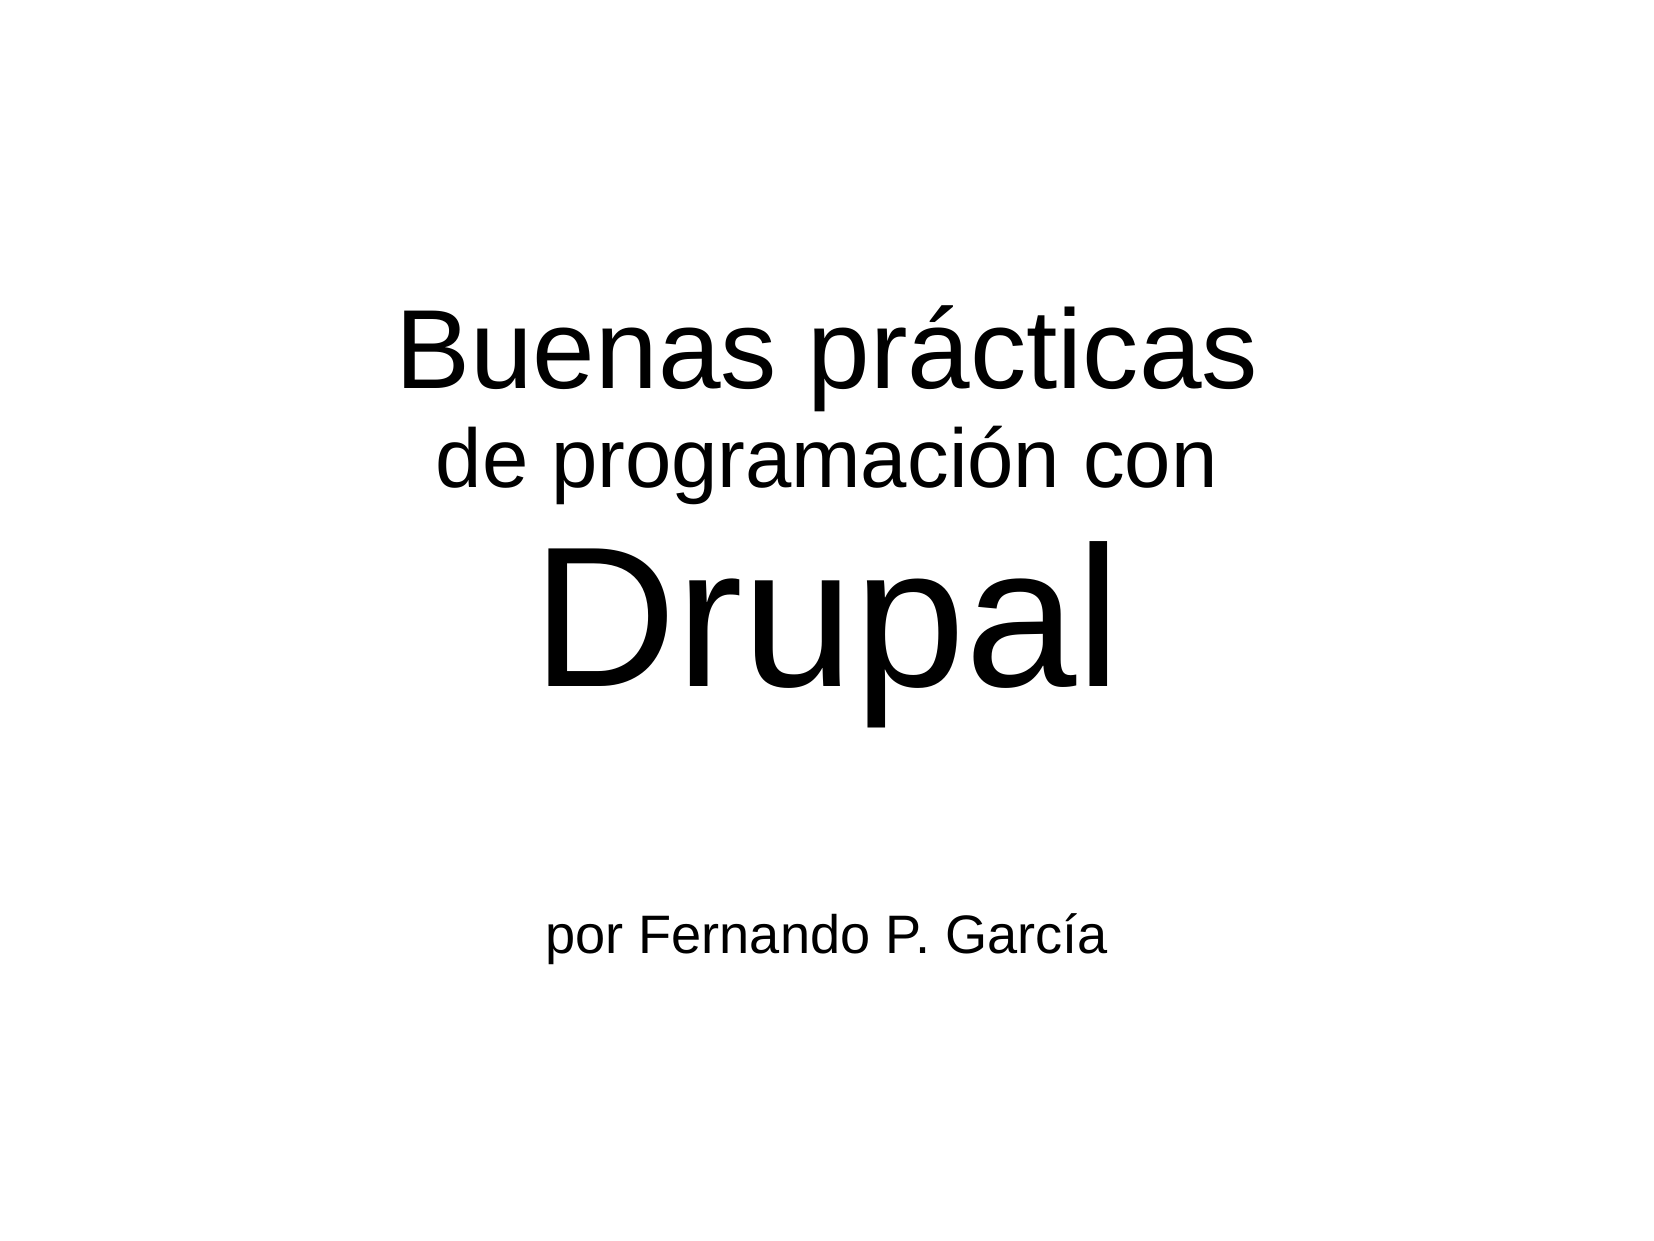

Buenas prácticas
de programación con
Drupal
# por Fernando P. García